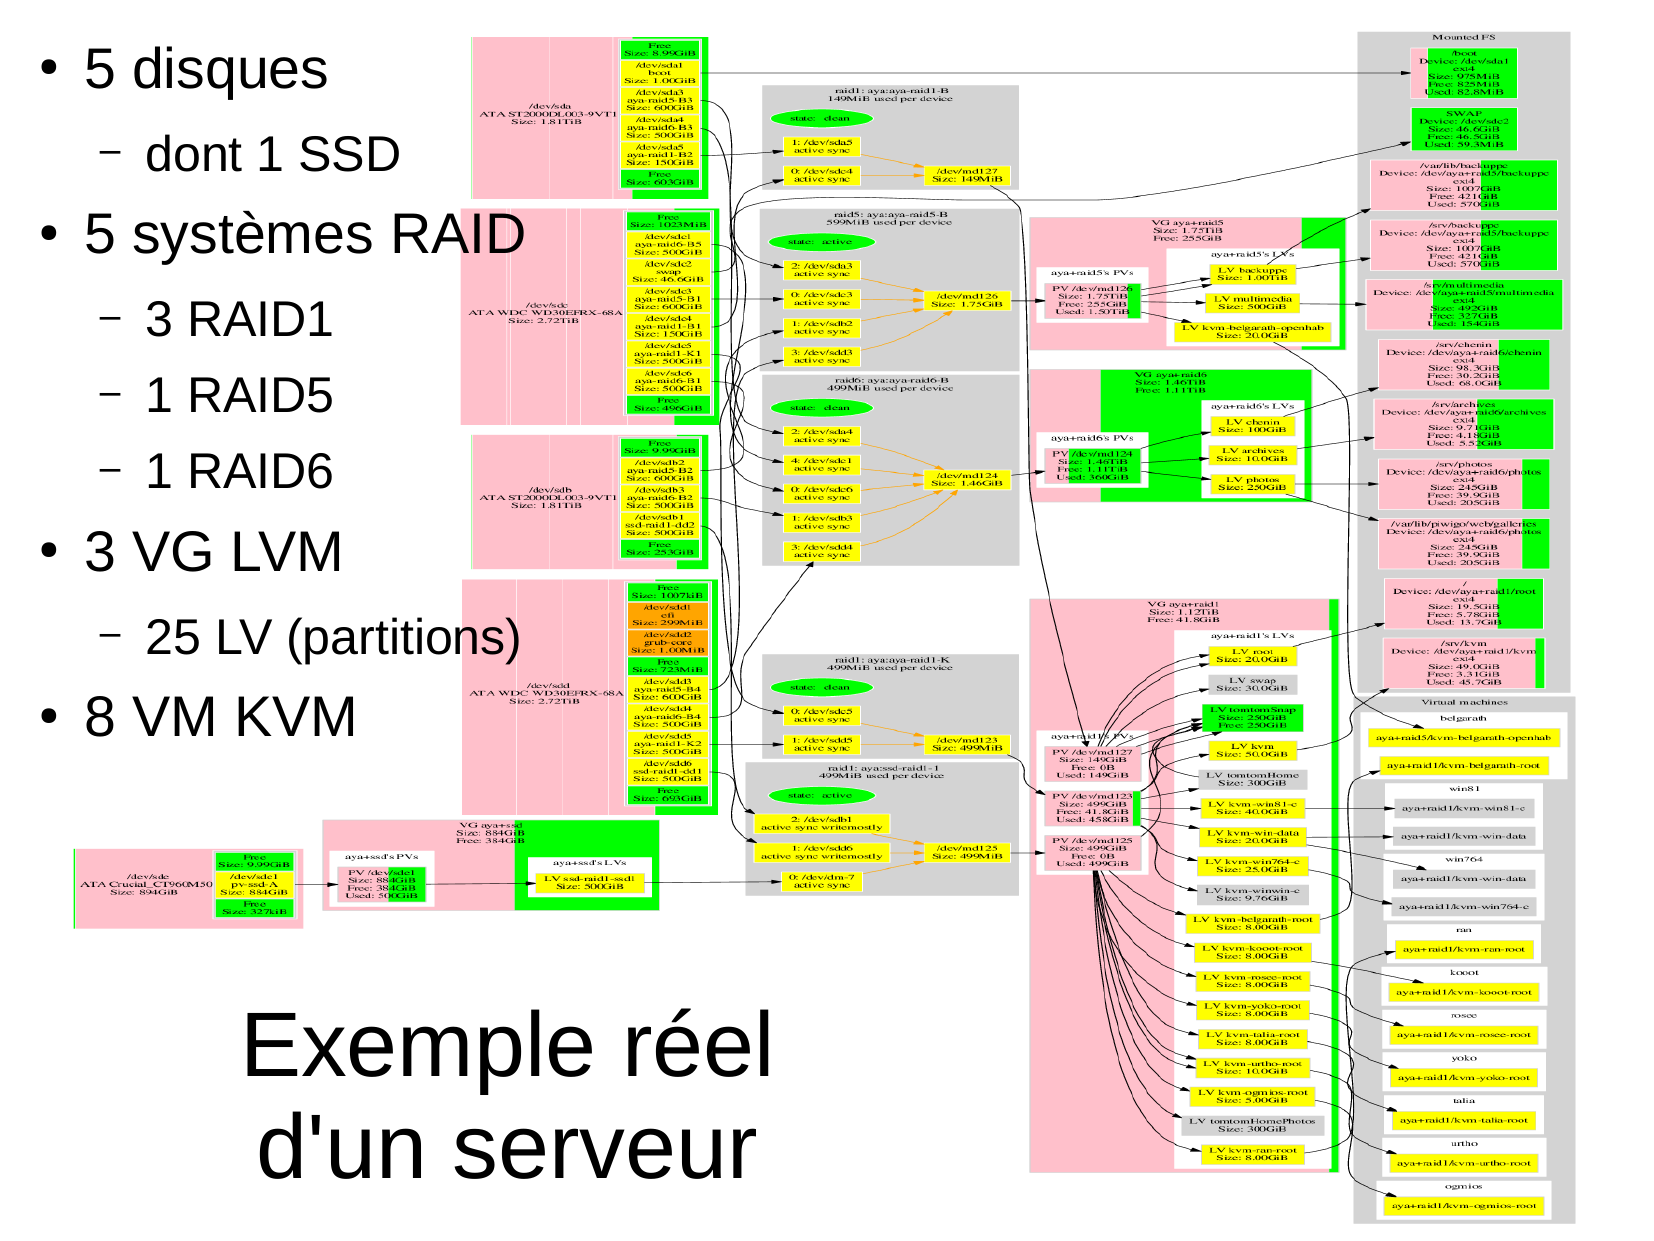

# 5 disques
dont 1 SSD
5 systèmes RAID
3 RAID1
1 RAID5
1 RAID6
3 VG LVM
25 LV (partitions)
8 VM KVM
Exemple réel
d'un serveur